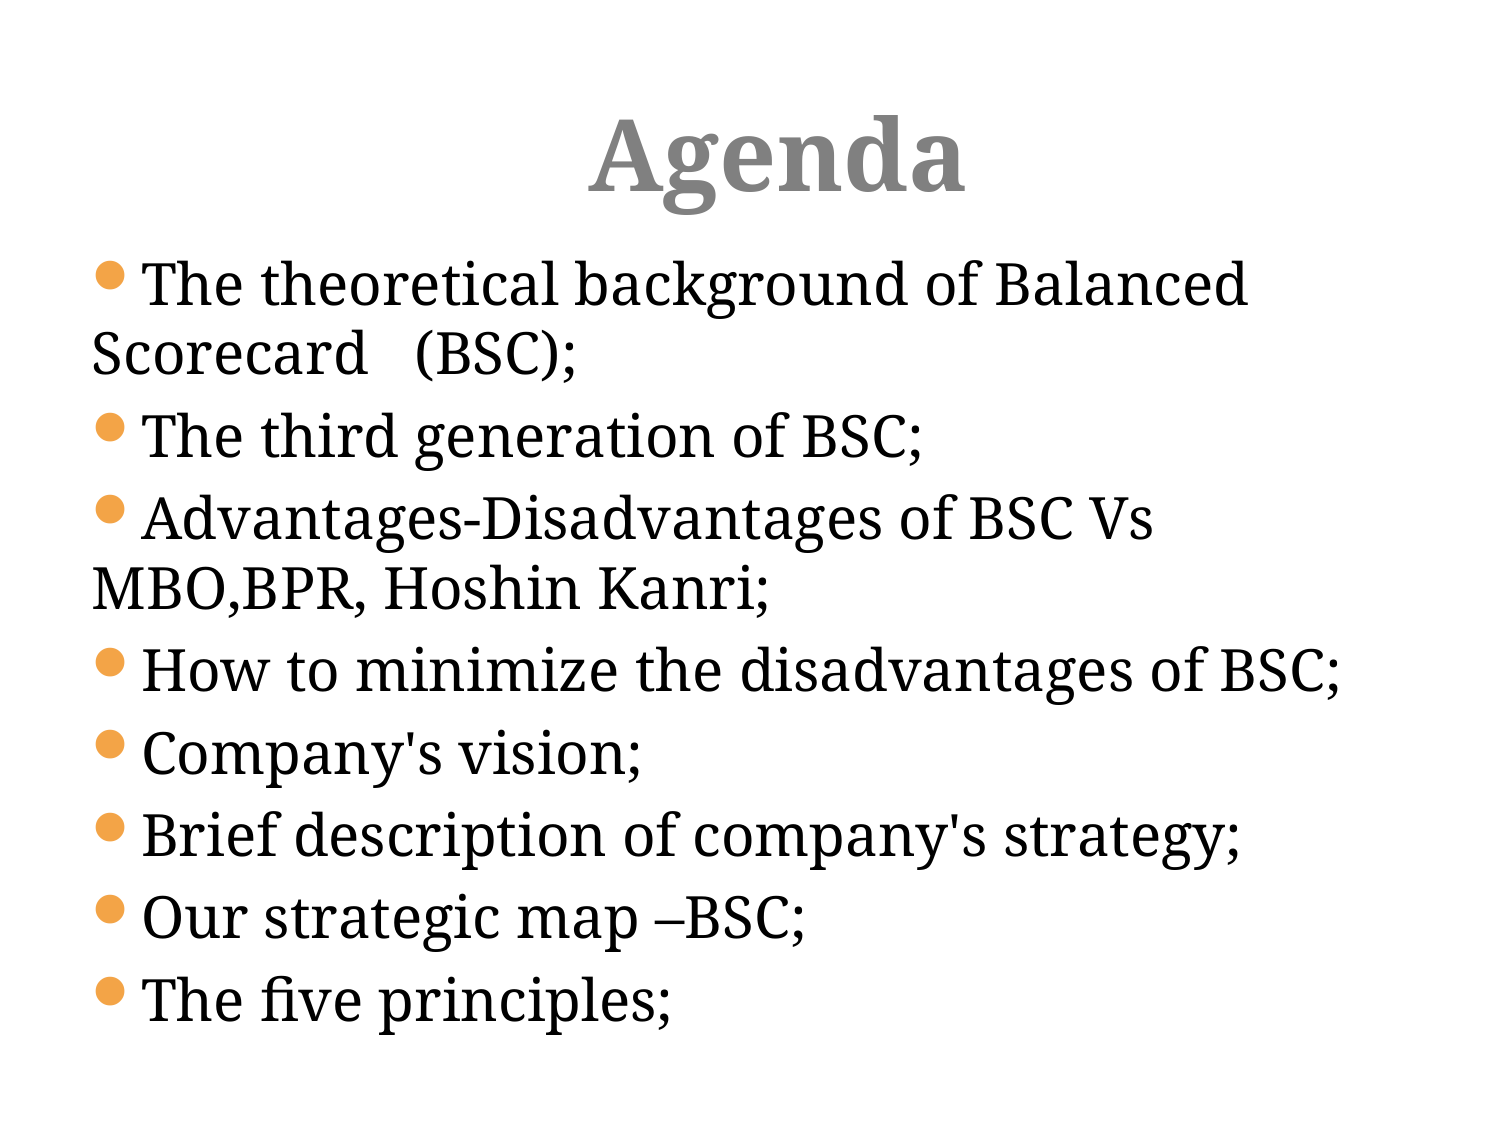

# Agenda
The theoretical background of Balanced Scorecard (BSC);
The third generation of BSC;
Advantages-Disadvantages of BSC Vs MBO,BPR, Hoshin Kanri;
How to minimize the disadvantages of BSC;
Company's vision;
Brief description of company's strategy;
Our strategic map –BSC;
The five principles;